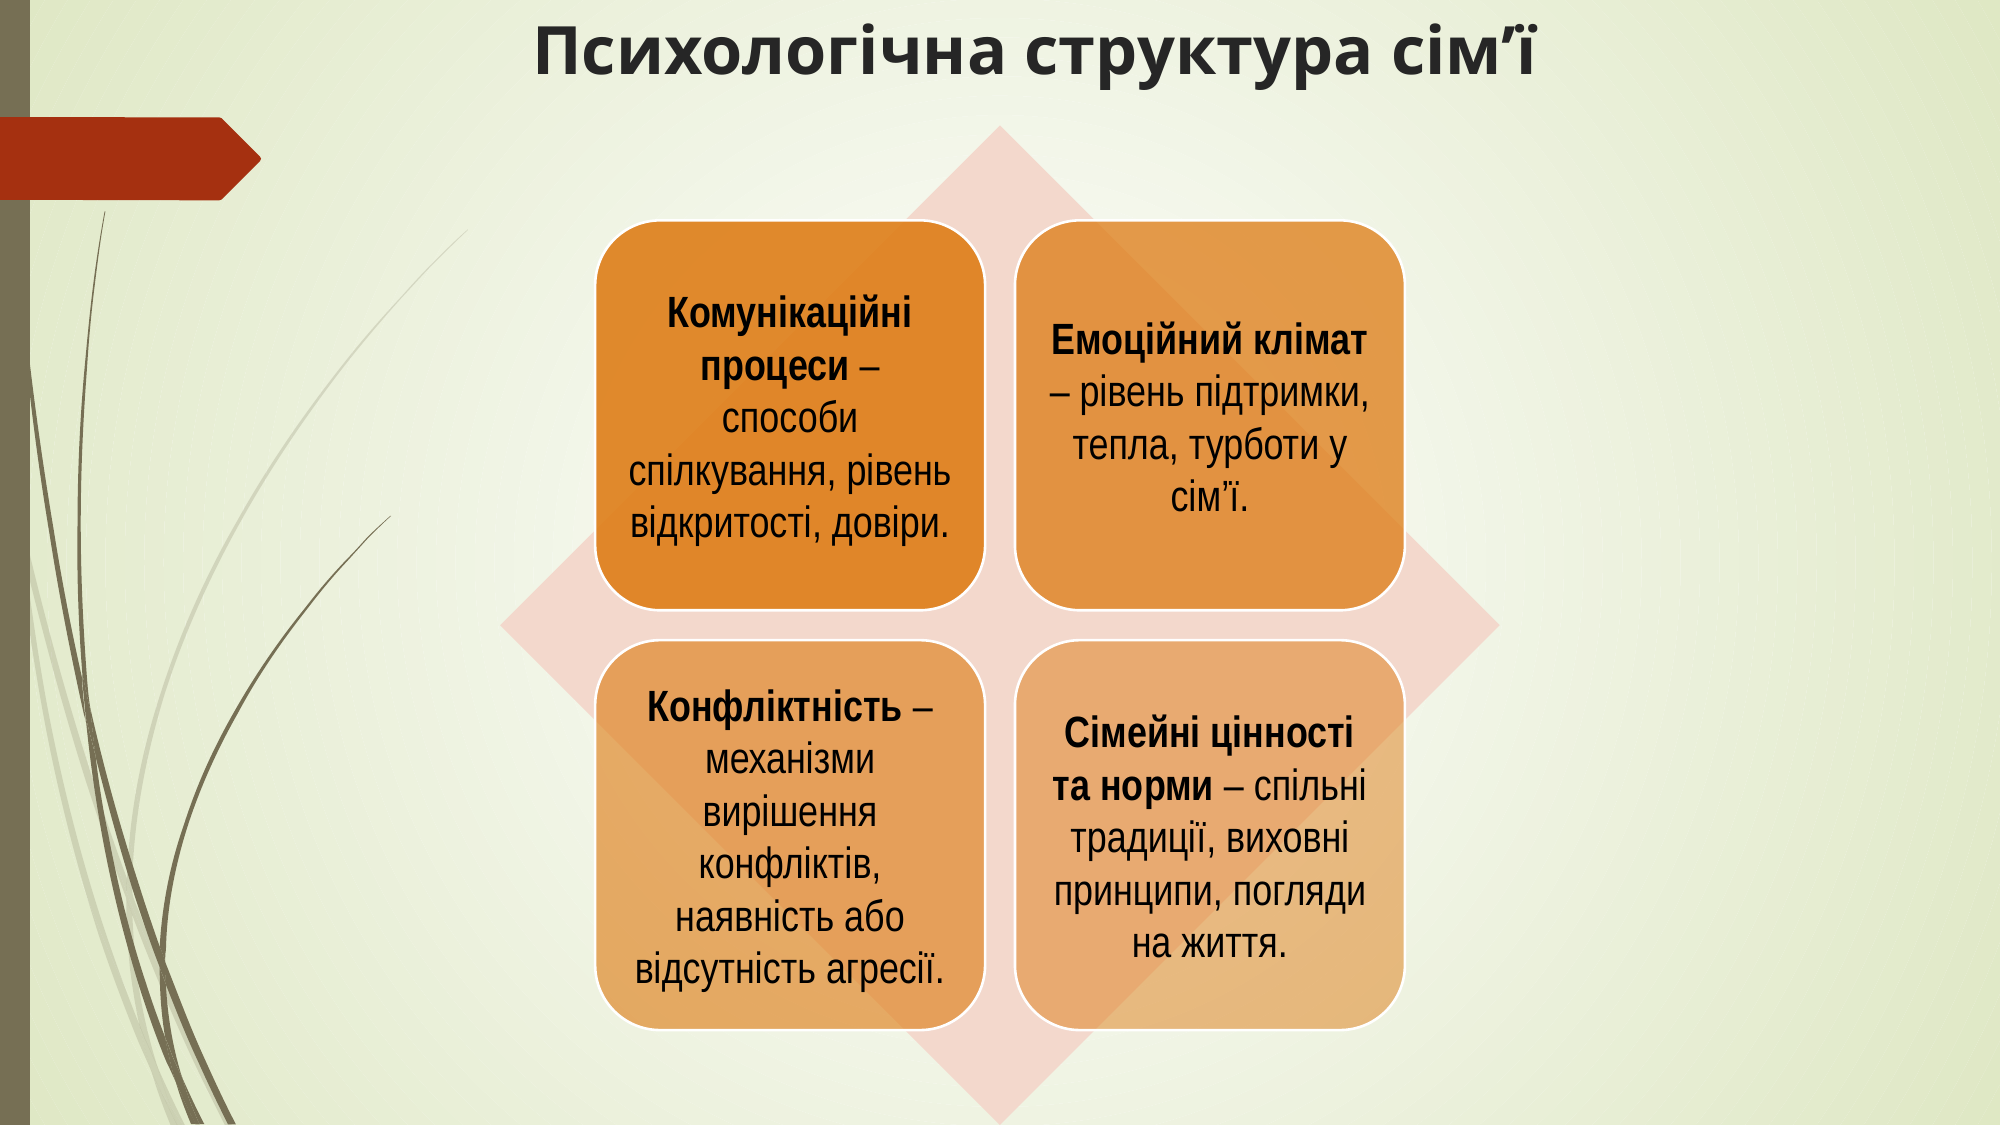

# Психологічна структура сім’ї
Комунікаційні процеси – способи спілкування, рівень відкритості, довіри.
Емоційний клімат – рівень підтримки, тепла, турботи у сім’ї.
Конфліктність – механізми вирішення конфліктів, наявність або відсутність агресії.
Сімейні цінності та норми – спільні традиції, виховні принципи, погляди на життя.